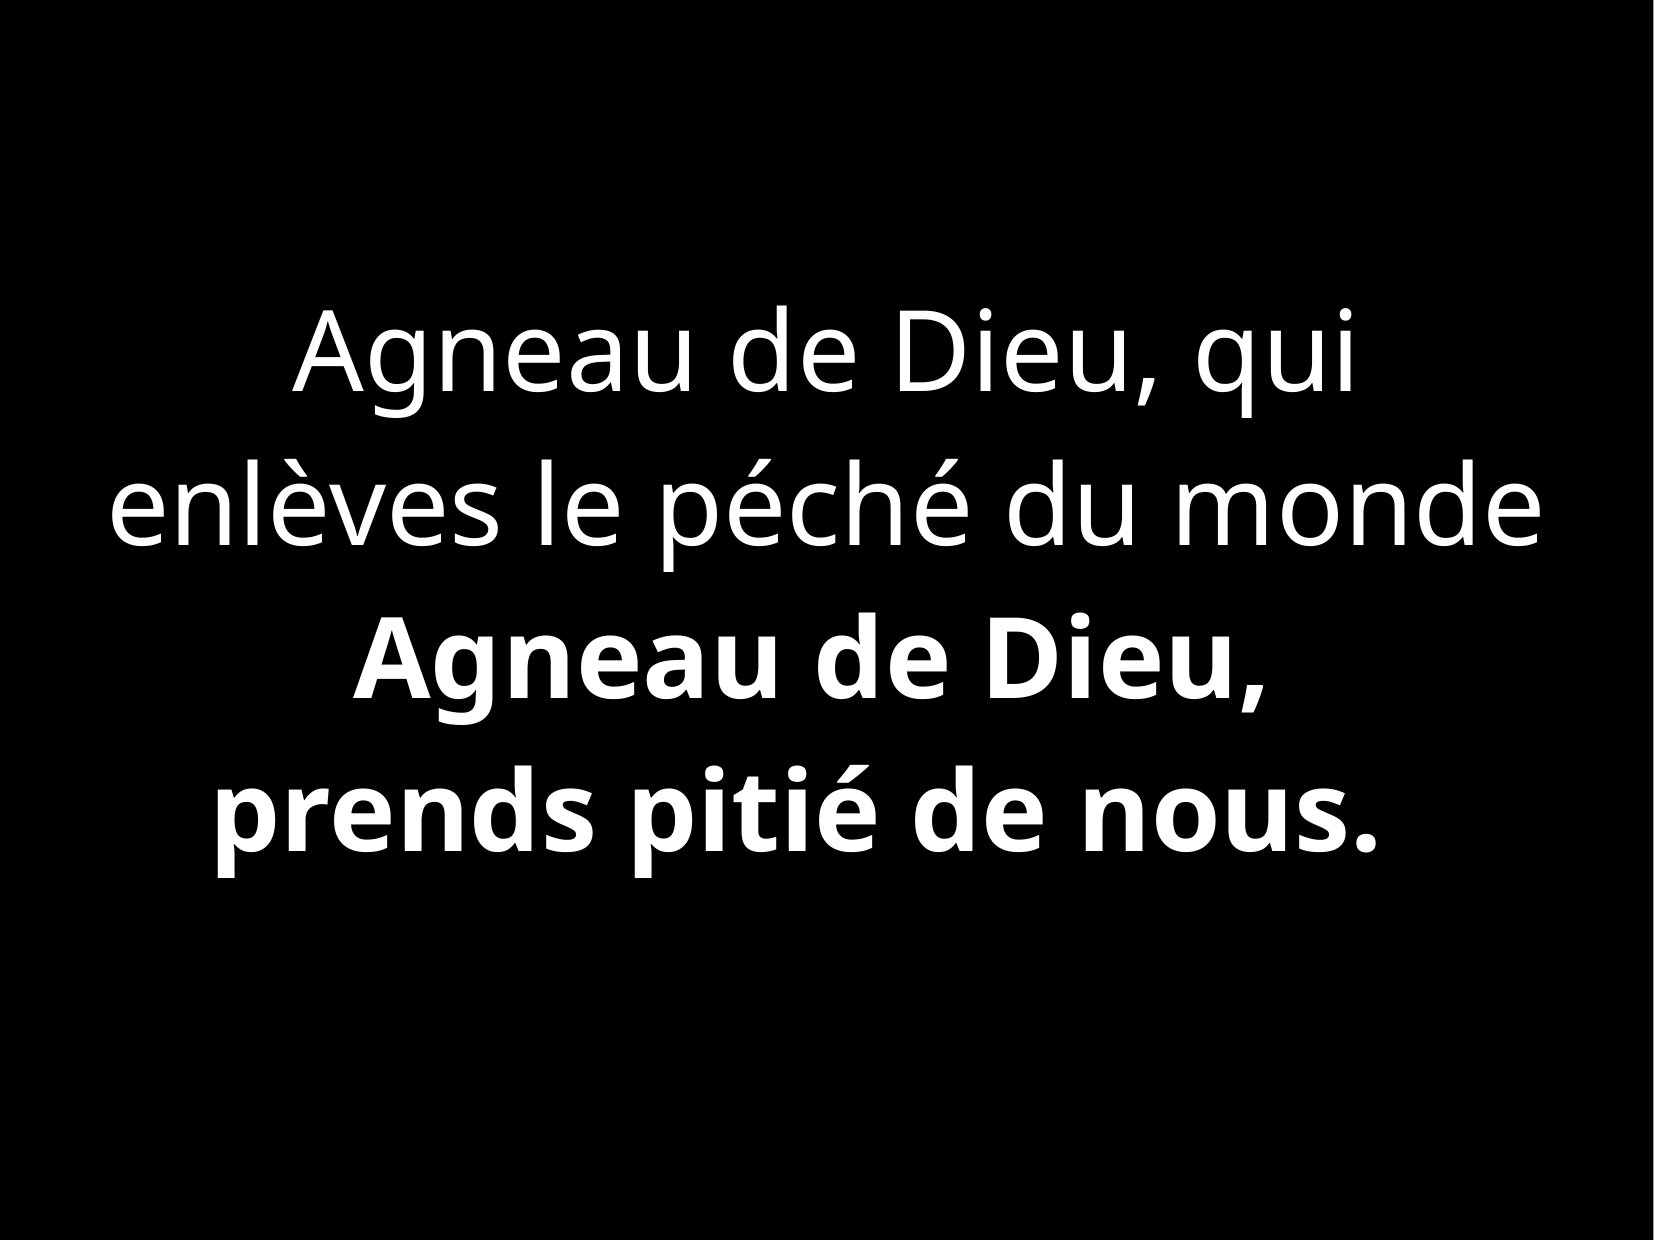

# Agneau de Dieu, qui enlèves le péché du monde
Agneau de Dieu,
prends pitié de nous.